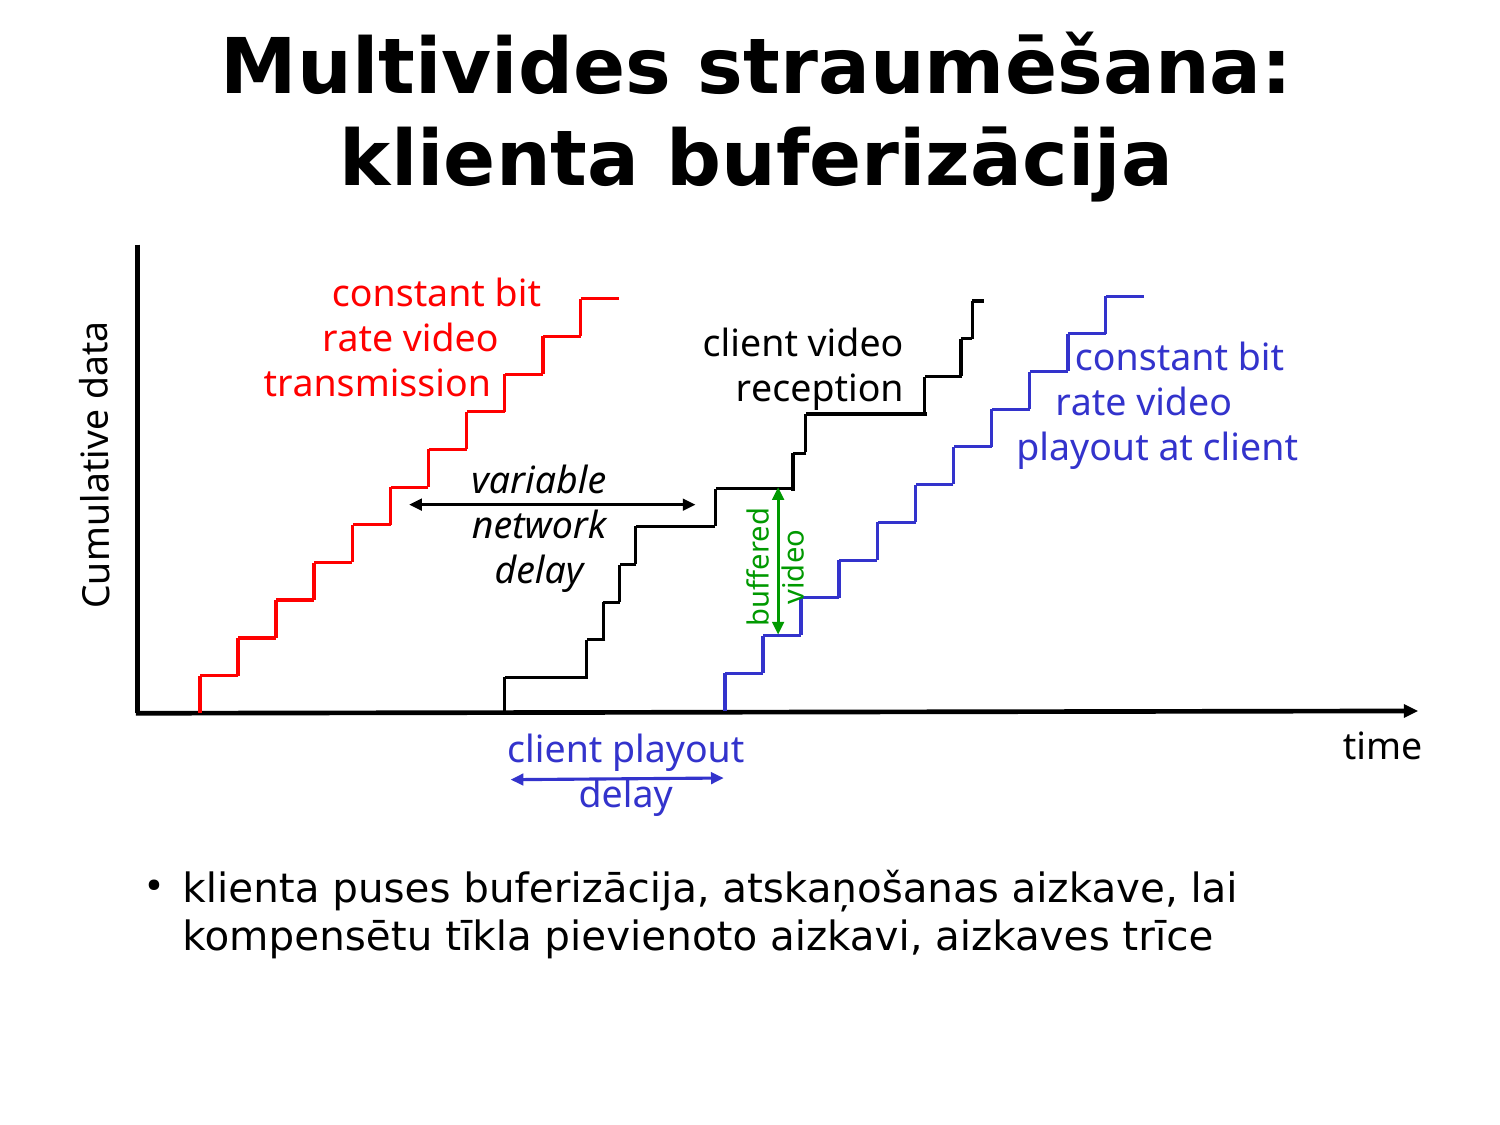

# Multivides straumēšana: klienta buferizācija
 constant bit
 rate video
transmission
 constant bit
 rate video
 playout at client
client playout
delay
client video
reception
variable
network
delay
Cumulative data
buffered
video
time
klienta puses buferizācija, atskaņošanas aizkave, lai kompensētu tīkla pievienoto aizkavi, aizkaves trīce